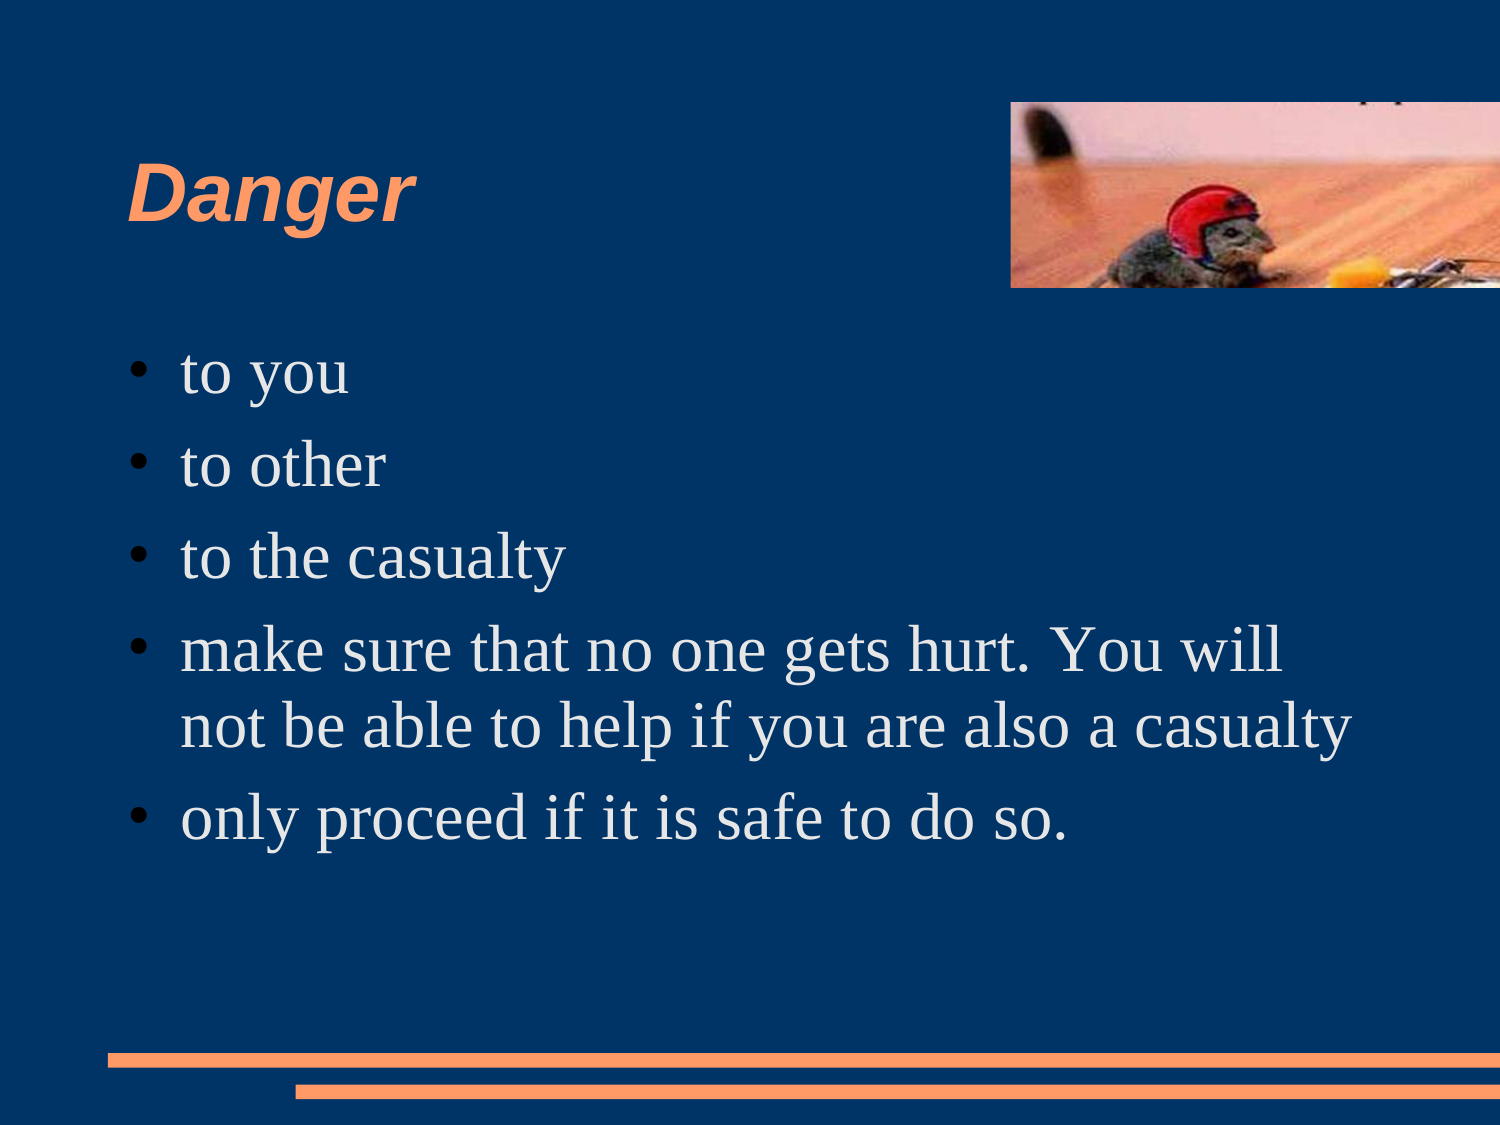

# Danger
to you
to other
to the casualty
make sure that no one gets hurt. You will not be able to help if you are also a casualty
only proceed if it is safe to do so.